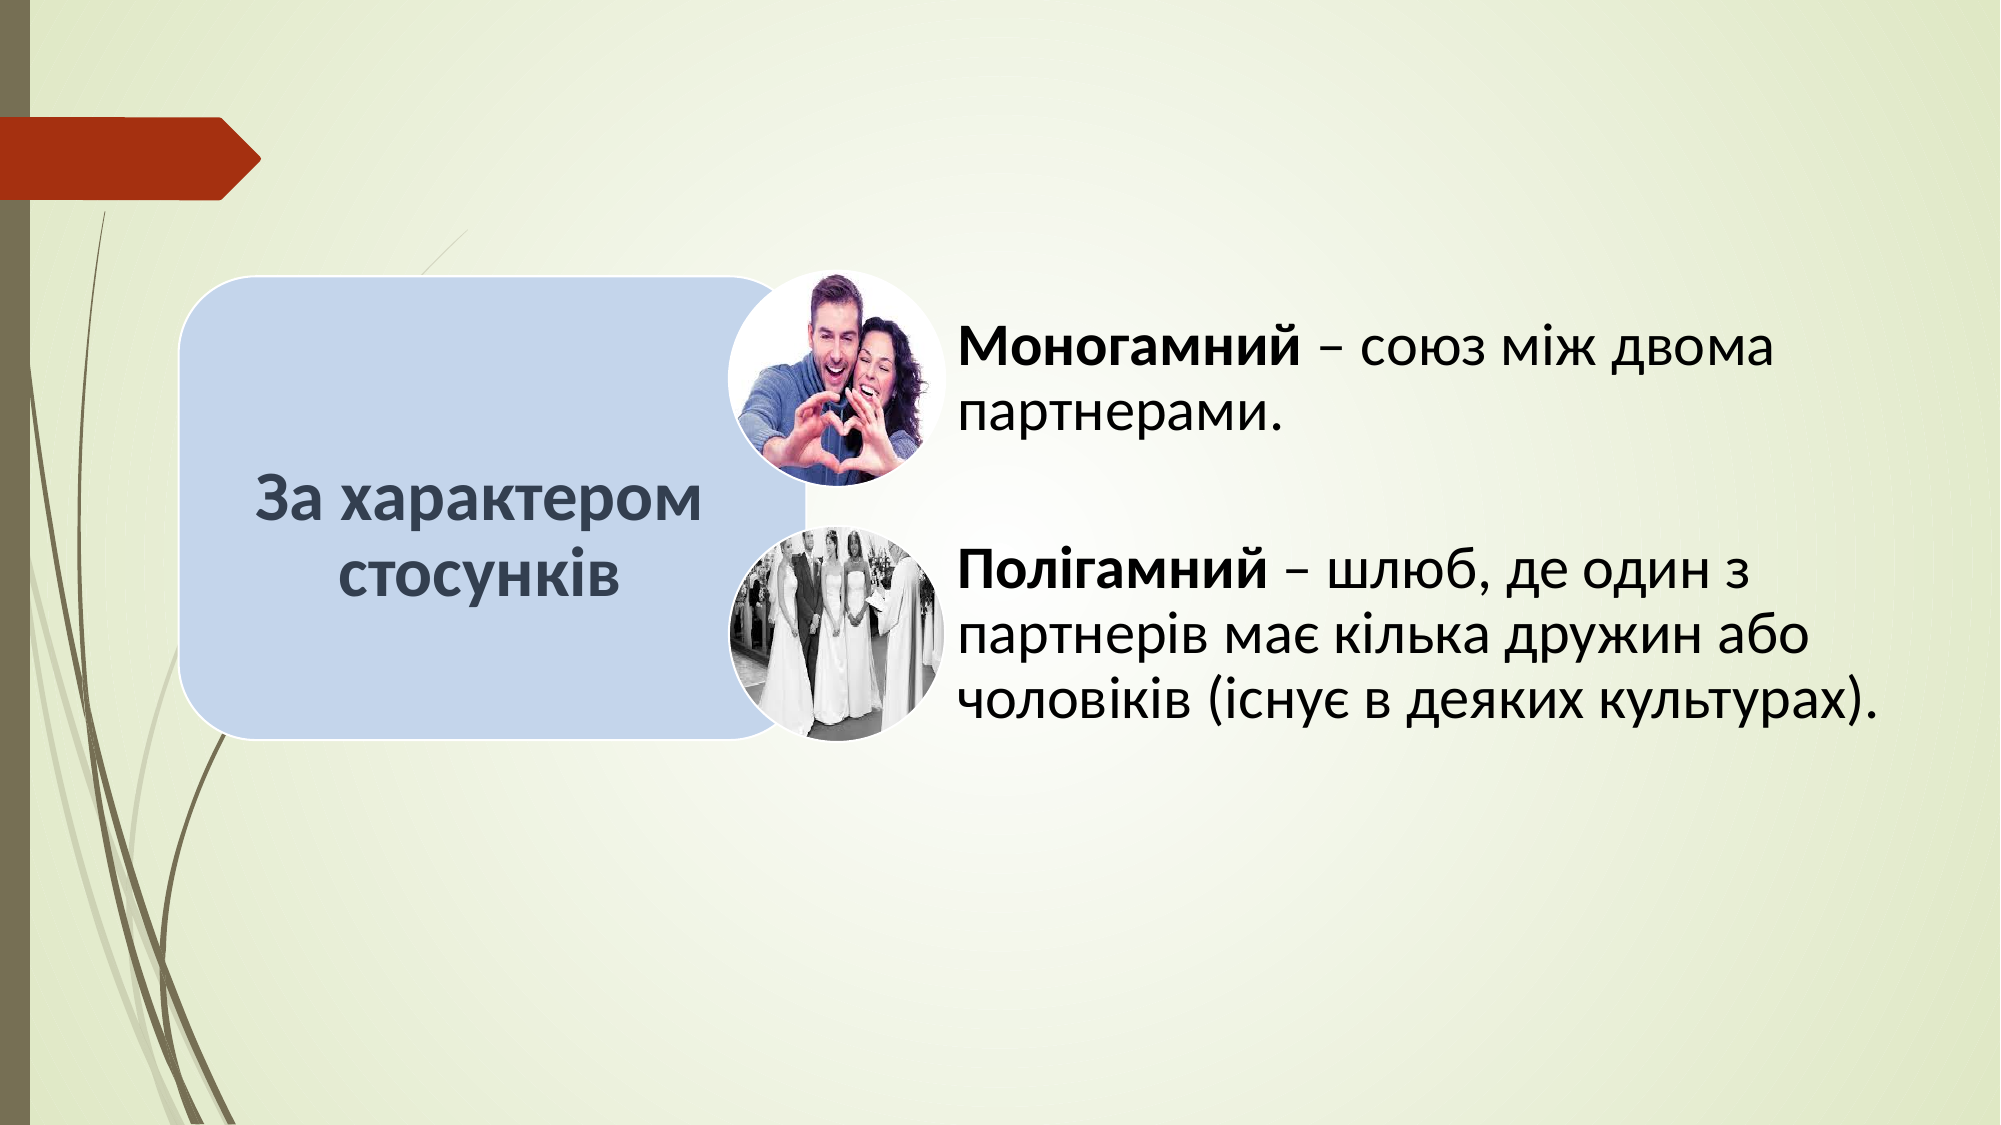

Моногамний – союз між двома партнерами.
За характером стосунків
Полігамний – шлюб, де один з партнерів має кілька дружин або чоловіків (існує в деяких культурах).